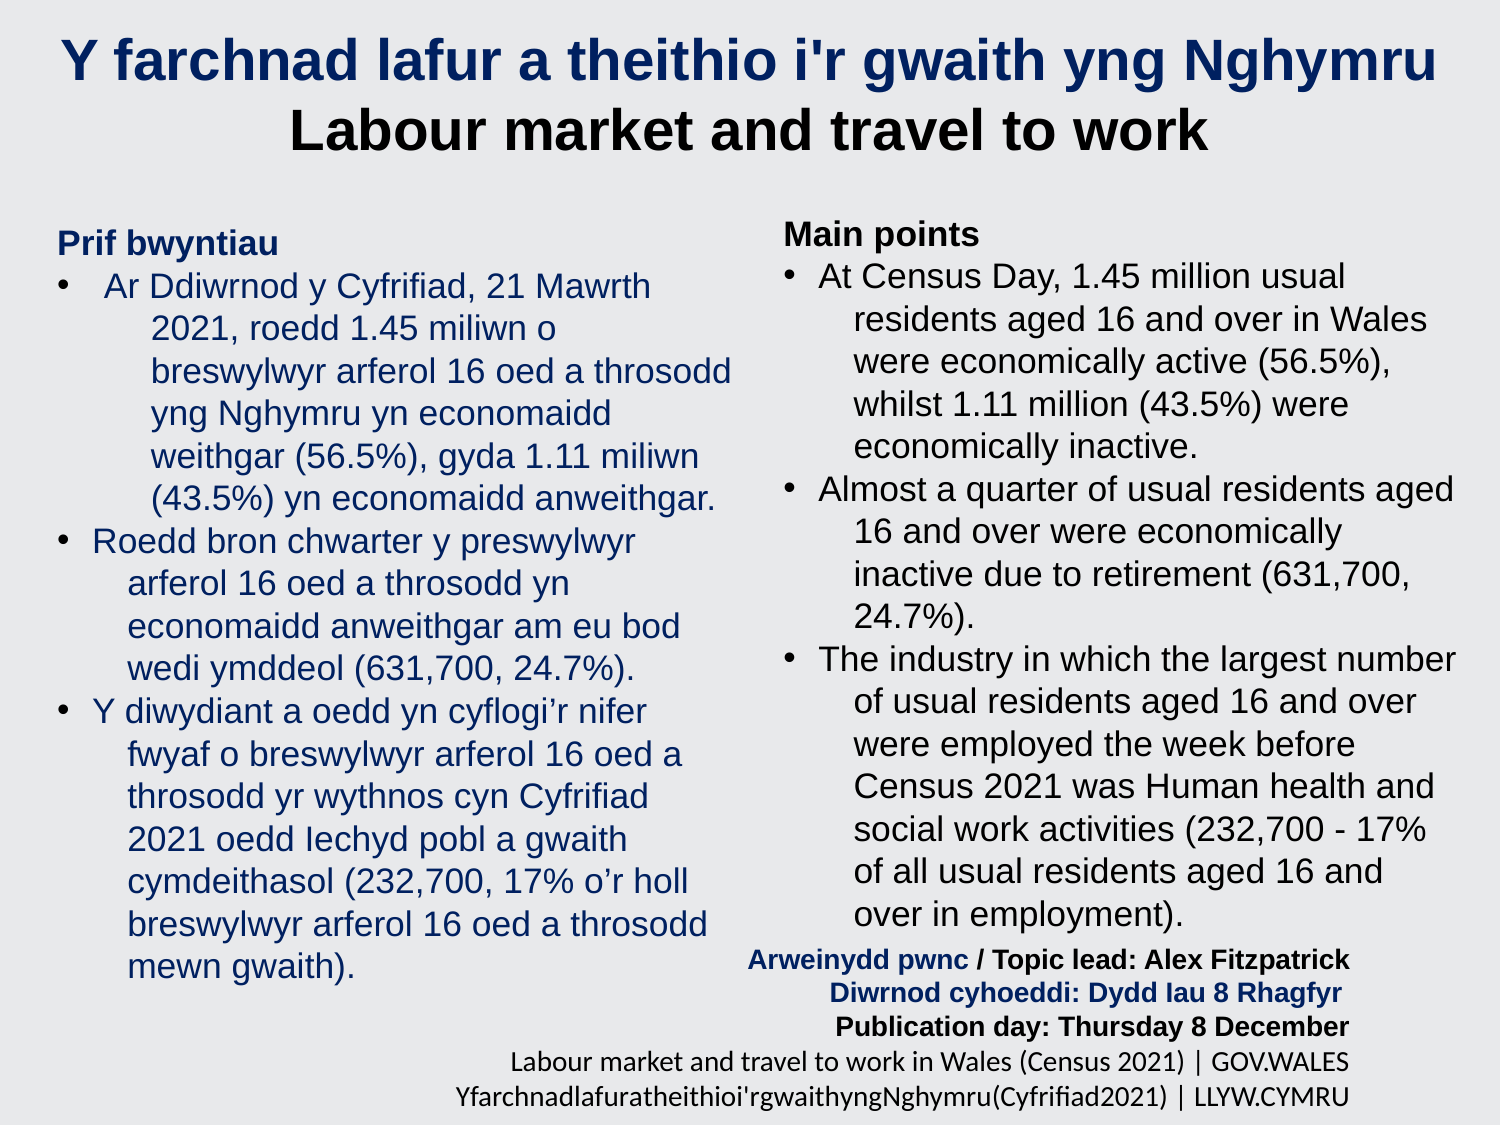

# Y farchnad lafur a theithio i'r gwaith yng Nghymru Labour market and travel to work
Main points
At Census Day, 1.45 million usual residents aged 16 and over in Wales were economically active (56.5%), whilst 1.11 million (43.5%) were economically inactive.
Almost a quarter of usual residents aged 16 and over were economically inactive due to retirement (631,700, 24.7%).
The industry in which the largest number of usual residents aged 16 and over were employed the week before Census 2021 was Human health and social work activities (232,700 - 17% of all usual residents aged 16 and over in employment).
Prif bwyntiau
Ar Ddiwrnod y Cyfrifiad, 21 Mawrth 2021, roedd 1.45 miliwn o breswylwyr arferol 16 oed a throsodd yng Nghymru yn economaidd weithgar (56.5%), gyda 1.11 miliwn (43.5%) yn economaidd anweithgar.
Roedd bron chwarter y preswylwyr arferol 16 oed a throsodd yn economaidd anweithgar am eu bod wedi ymddeol (631,700, 24.7%).
Y diwydiant a oedd yn cyflogi’r nifer fwyaf o breswylwyr arferol 16 oed a throsodd yr wythnos cyn Cyfrifiad 2021 oedd Iechyd pobl a gwaith cymdeithasol (232,700, 17% o’r holl breswylwyr arferol 16 oed a throsodd mewn gwaith).
Arweinydd pwnc / Topic lead: Alex Fitzpatrick
Diwrnod cyhoeddi: Dydd Iau 8 Rhagfyr
Publication day: Thursday 8 December
Labour market and travel to work in Wales (Census 2021) | GOV.WALES
Yfarchnadlafuratheithioi'rgwaithyngNghymru(Cyfrifiad2021) | LLYW.CYMRU